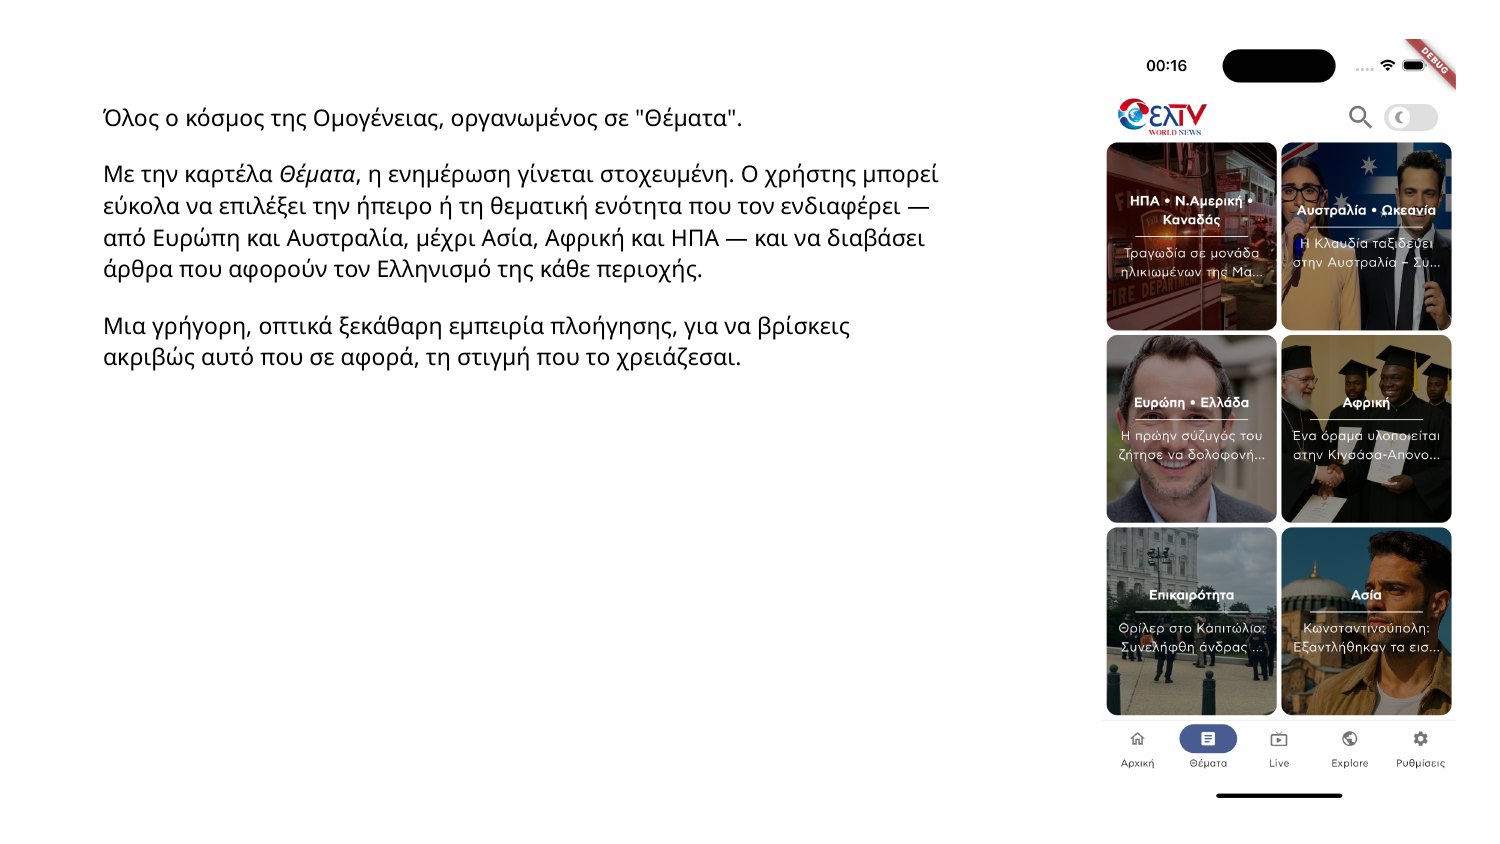

Όλος ο κόσμος της Ομογένειας, οργανωμένος σε "Θέματα".
Με την καρτέλα Θέματα, η ενημέρωση γίνεται στοχευμένη. Ο χρήστης μπορεί εύκολα να επιλέξει την ήπειρο ή τη θεματική ενότητα που τον ενδιαφέρει — από Ευρώπη και Αυστραλία, μέχρι Ασία, Αφρική και ΗΠΑ — και να διαβάσει άρθρα που αφορούν τον Ελληνισμό της κάθε περιοχής.
Μια γρήγορη, οπτικά ξεκάθαρη εμπειρία πλοήγησης, για να βρίσκεις ακριβώς αυτό που σε αφορά, τη στιγμή που το χρειάζεσαι.